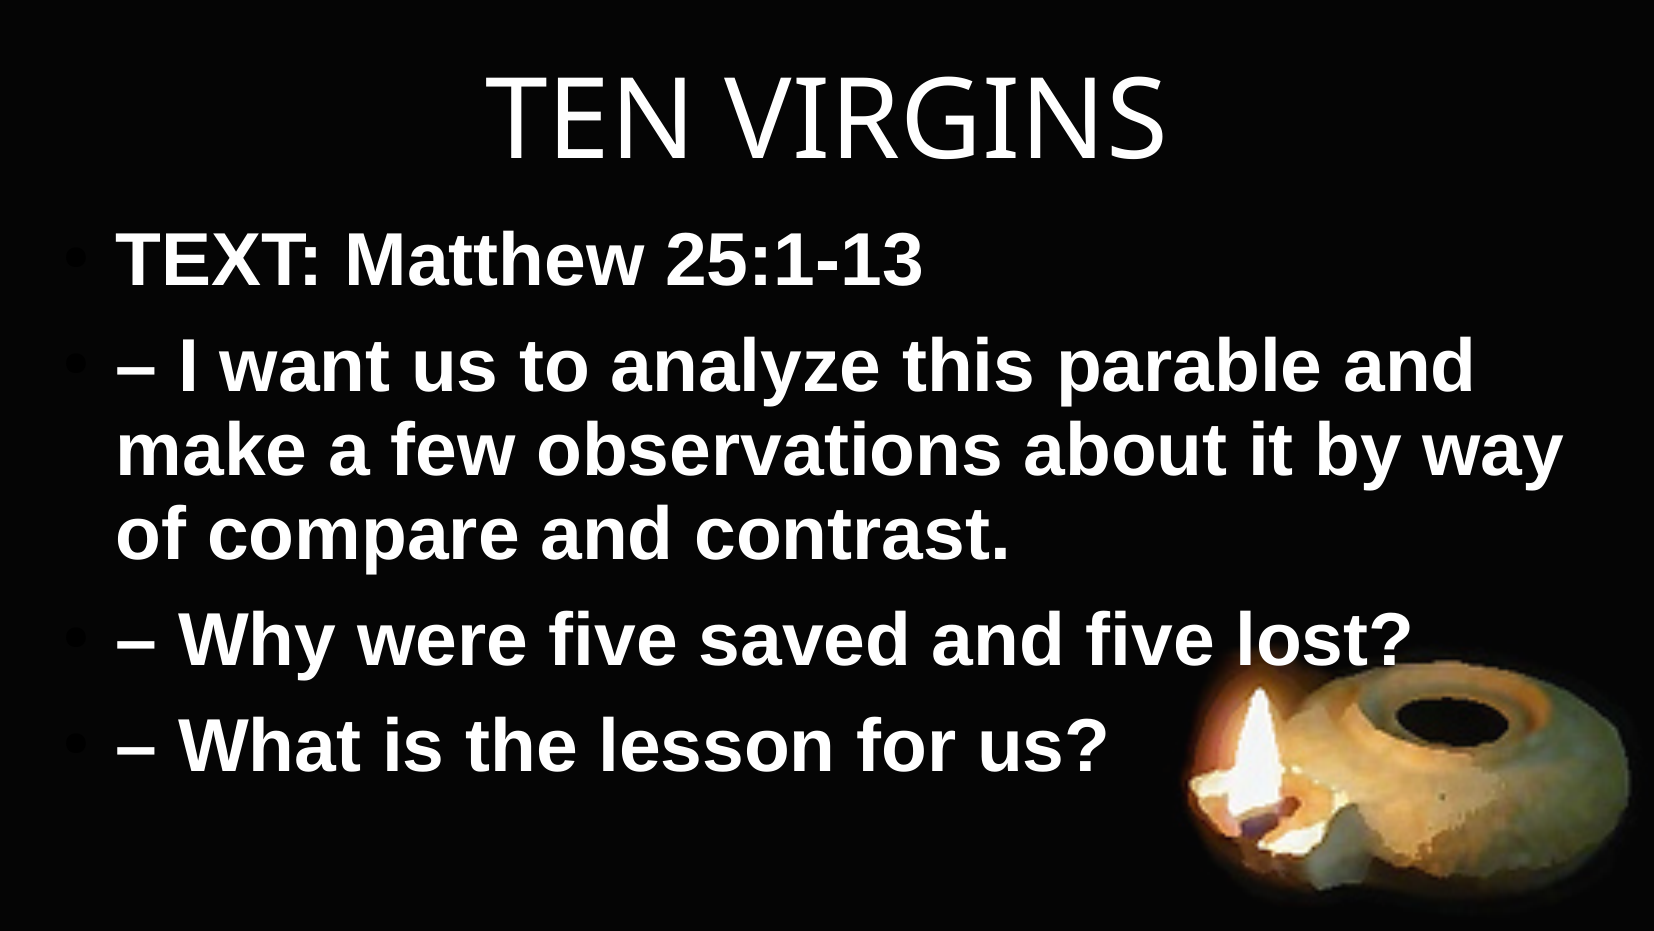

# TEN VIRGINS
TEXT: Matthew 25:1-13
– I want us to analyze this parable and make a few observations about it by way of compare and contrast.
– Why were five saved and five lost?
– What is the lesson for us?